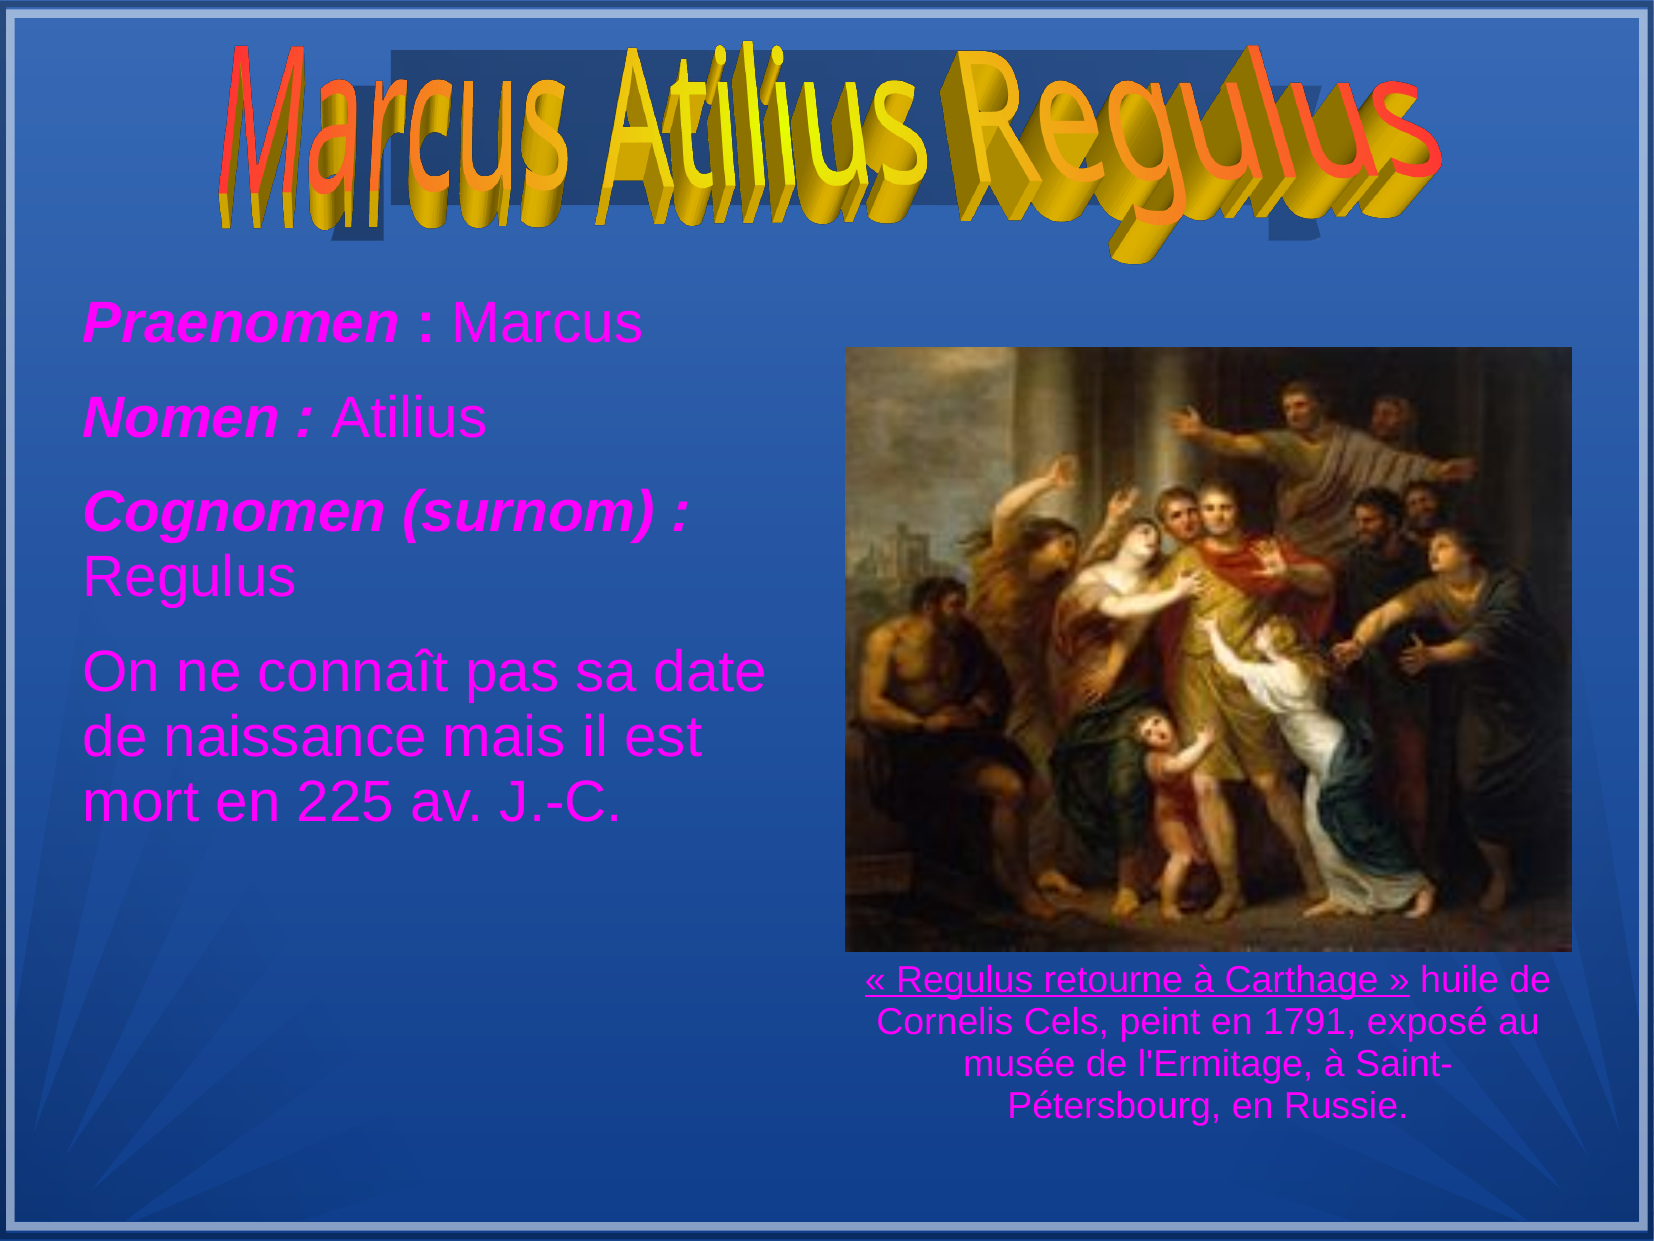

Marcus Atilius Regulus
# Praenomen : Marcus
Nomen : Atilius
Cognomen (surnom) : Regulus
On ne connaît pas sa date de naissance mais il est mort en 225 av. J.-C.
« Regulus retourne à Carthage » huile de Cornelis Cels, peint en 1791, exposé au musée de l'Ermitage, à Saint-Pétersbourg, en Russie.